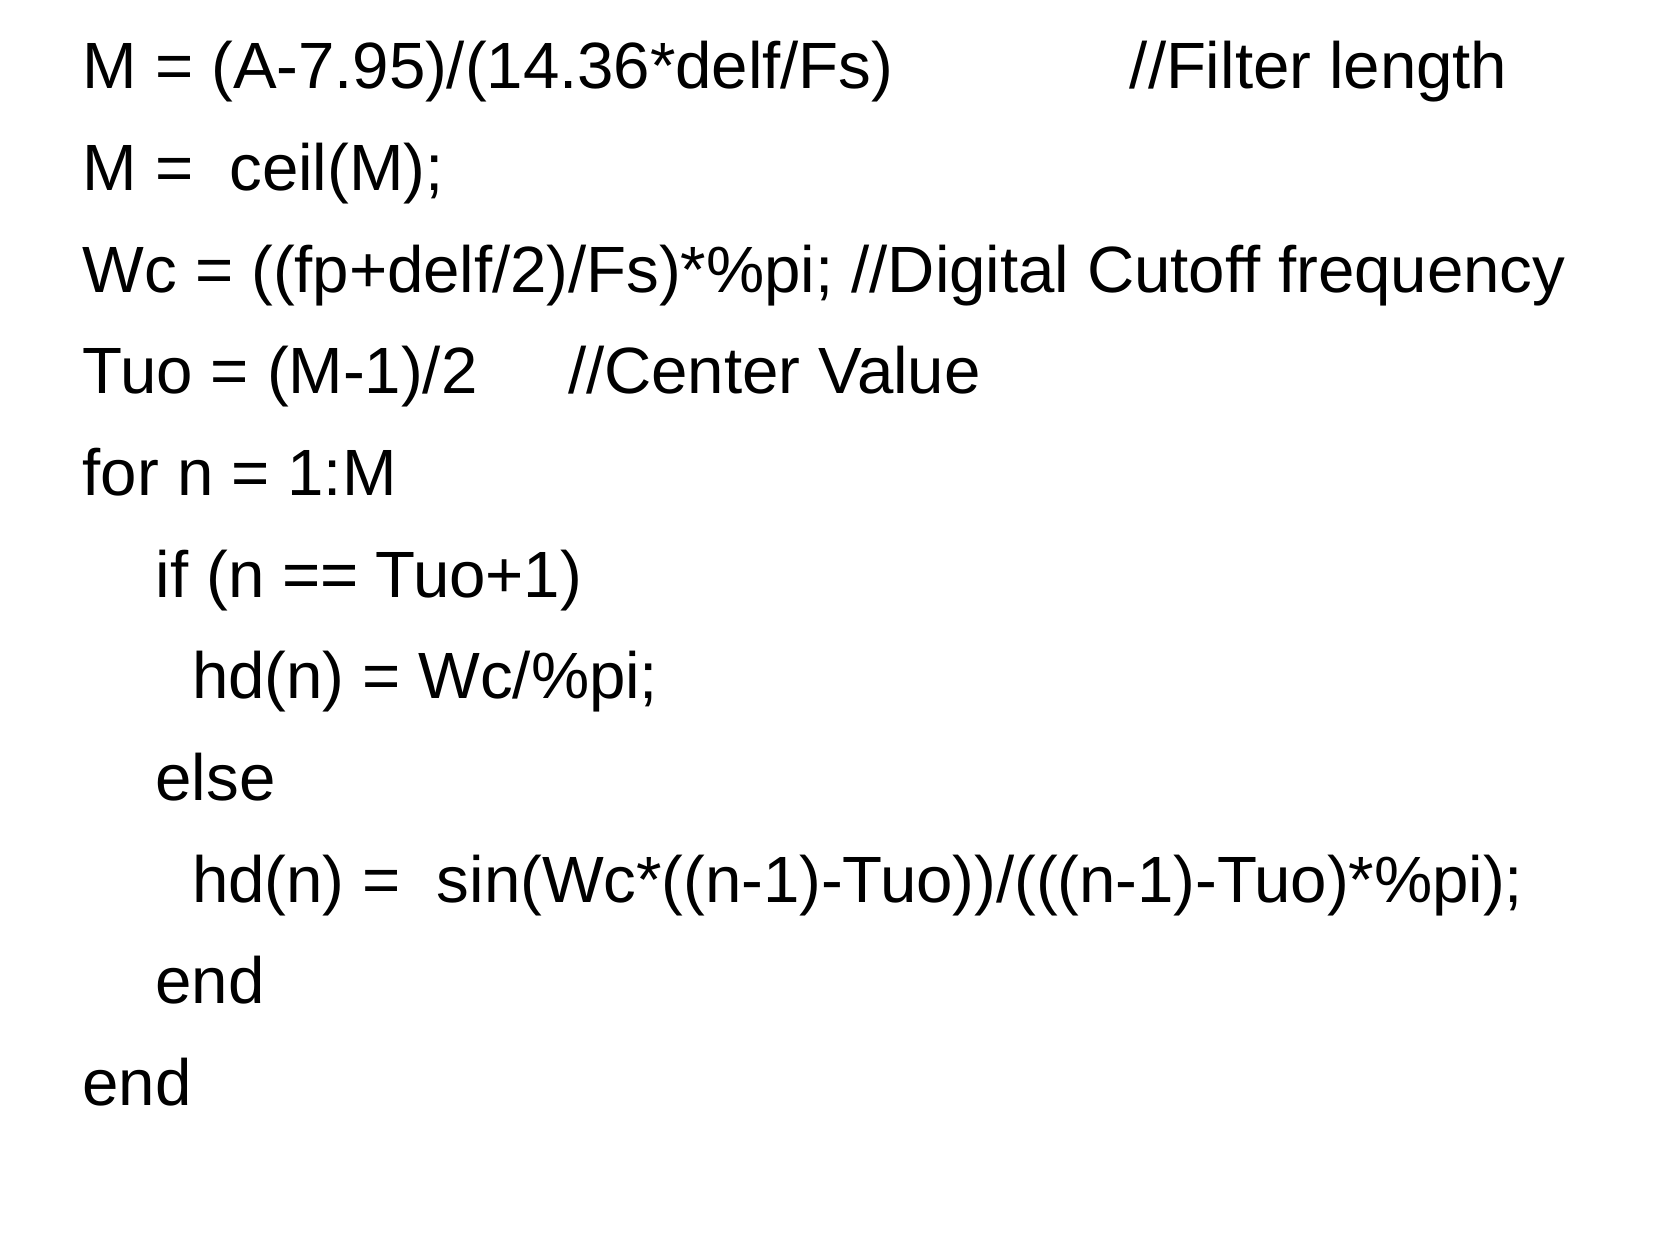

# M = (A-7.95)/(14.36*delf/Fs) //Filter length
M = ceil(M);
Wc = ((fp+delf/2)/Fs)*%pi; //Digital Cutoff frequency
Tuo = (M-1)/2 //Center Value
for n = 1:M
 if (n == Tuo+1)
 hd(n) = Wc/%pi;
 else
 hd(n) = sin(Wc*((n-1)-Tuo))/(((n-1)-Tuo)*%pi);
 end
end